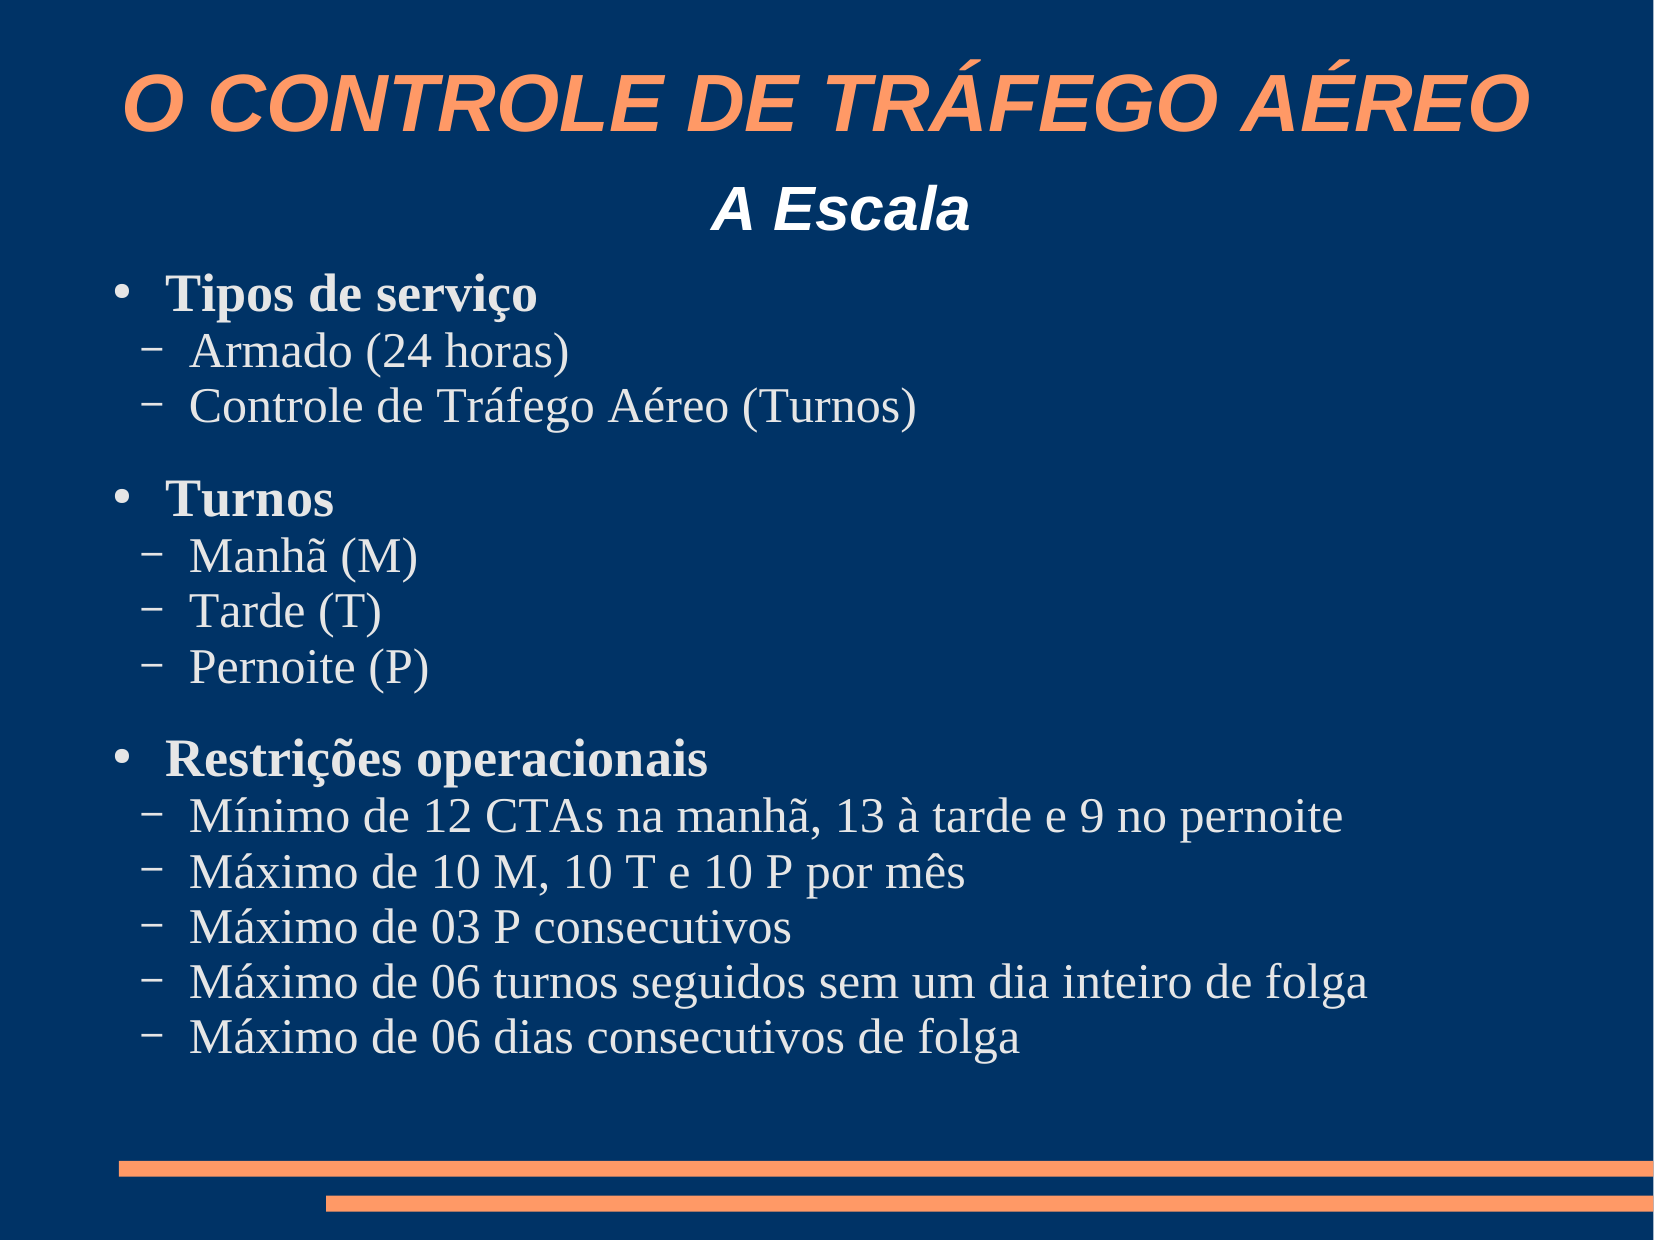

# O CONTROLE DE TRÁFEGO AÉREO
A Escala
Tipos de serviço
Armado (24 horas)
Controle de Tráfego Aéreo (Turnos)
Turnos
Manhã (M)
Tarde (T)
Pernoite (P)
Restrições operacionais
Mínimo de 12 CTAs na manhã, 13 à tarde e 9 no pernoite
Máximo de 10 M, 10 T e 10 P por mês
Máximo de 03 P consecutivos
Máximo de 06 turnos seguidos sem um dia inteiro de folga
Máximo de 06 dias consecutivos de folga